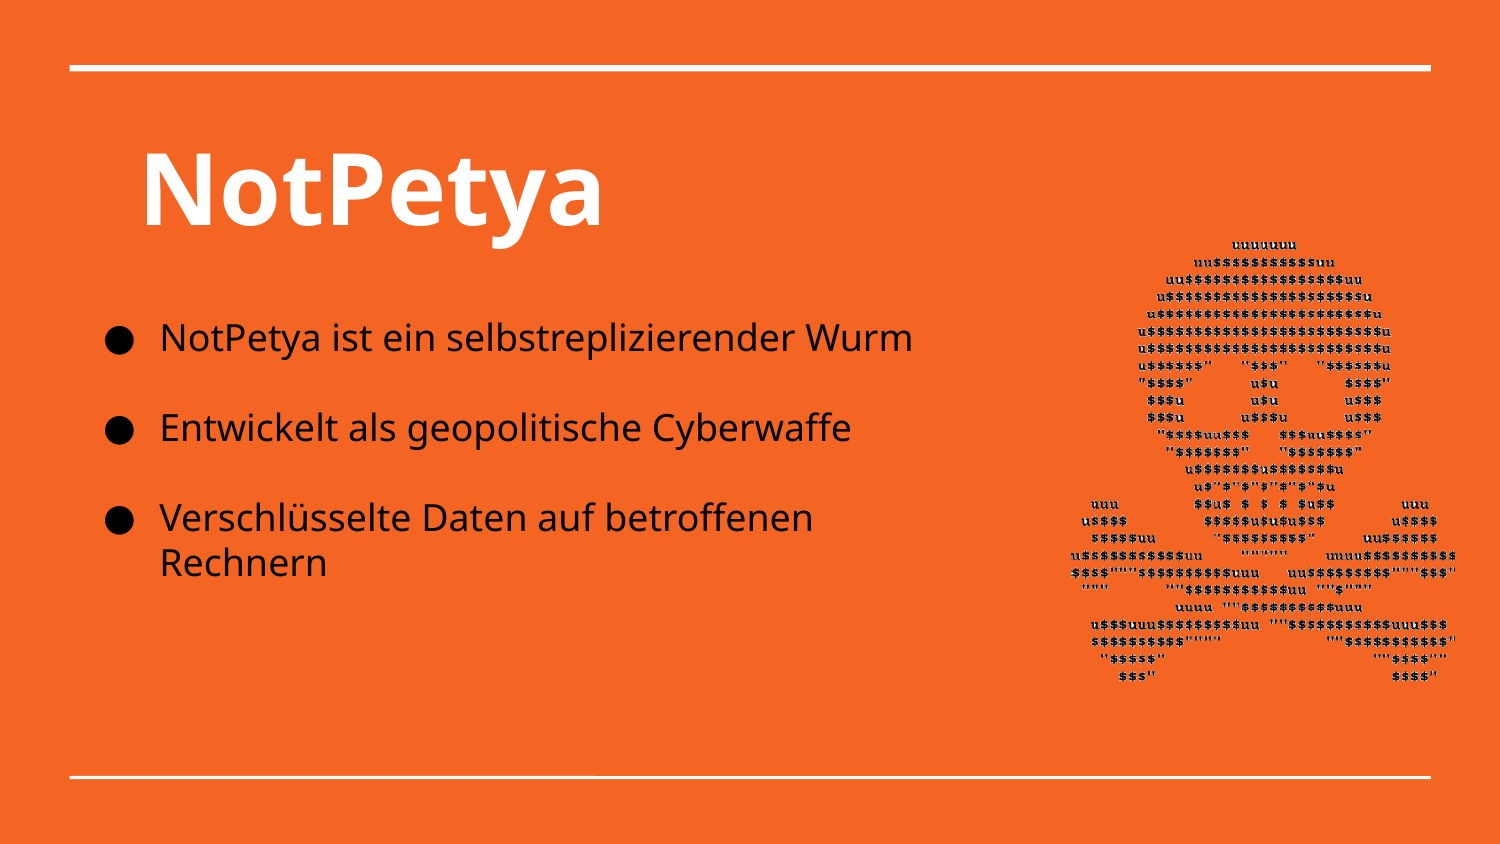

# NotPetya
NotPetya ist ein selbstreplizierender Wurm
Entwickelt als geopolitische Cyberwaffe
Verschlüsselte Daten auf betroffenen Rechnern